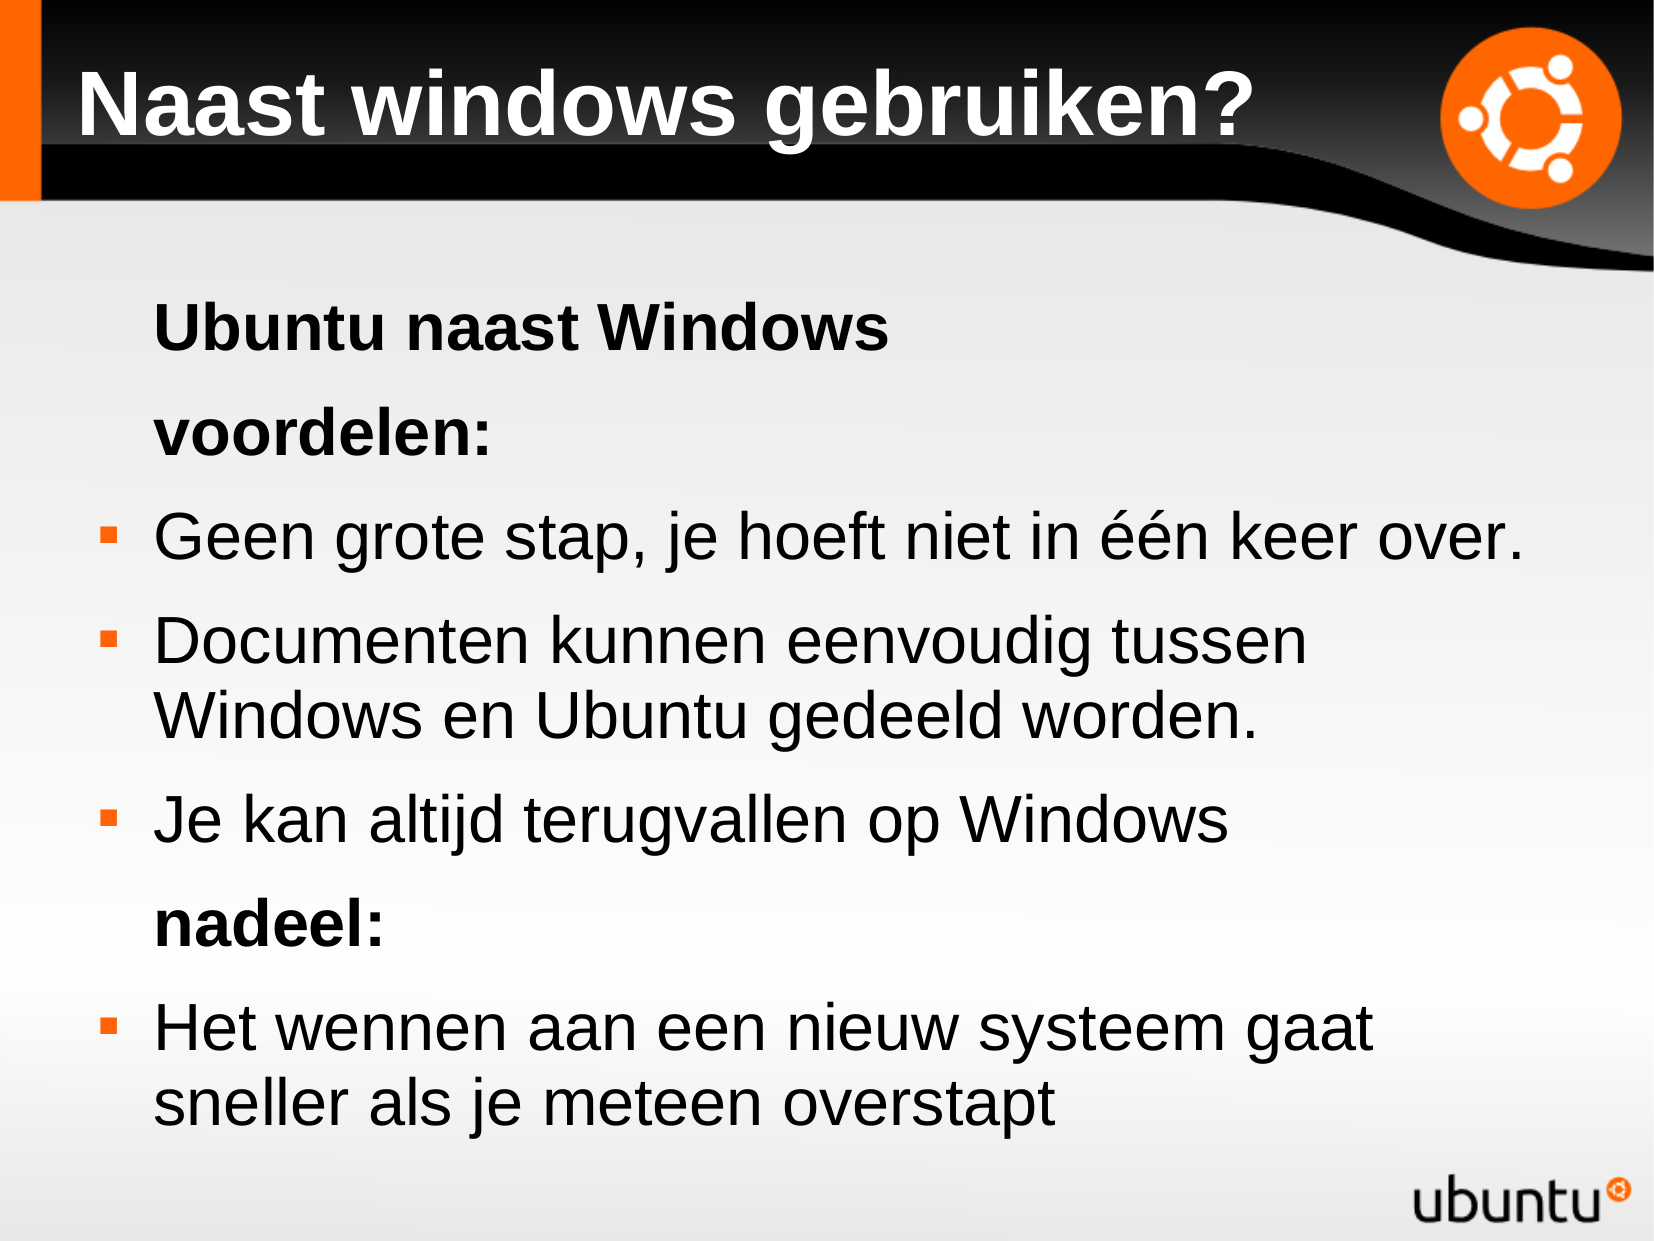

# Naast windows gebruiken?
Ubuntu naast Windows
voordelen:
Geen grote stap, je hoeft niet in één keer over.
Documenten kunnen eenvoudig tussen Windows en Ubuntu gedeeld worden.
Je kan altijd terugvallen op Windows
nadeel:
Het wennen aan een nieuw systeem gaat sneller als je meteen overstapt